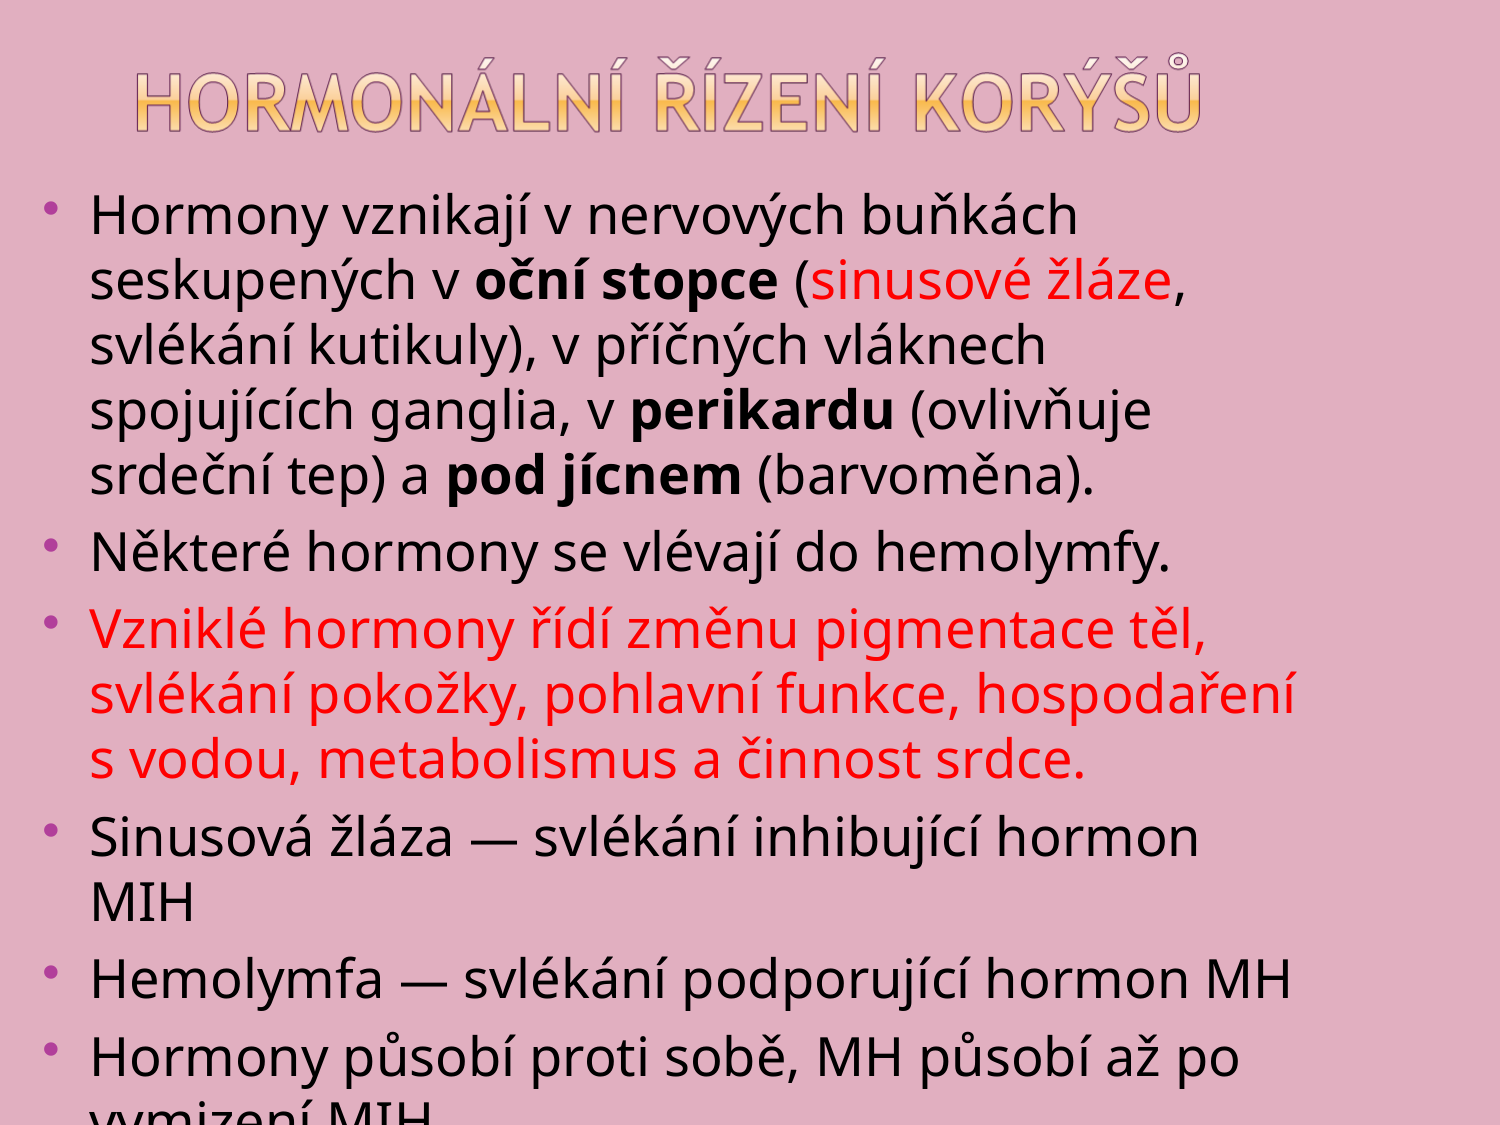

# Hormony vznikají v nervových buňkách seskupených v oční stopce (sinusové žláze, svlékání kutikuly), v příčných vláknech spojujících ganglia, v perikardu (ovlivňuje srdeční tep) a pod jícnem (barvoměna).
Některé hormony se vlévají do hemolymfy.
Vzniklé hormony řídí změnu pigmentace těl, svlékání pokožky, pohlavní funkce, hospodaření s vodou, metabolismus a činnost srdce.
Sinusová žláza — svlékání inhibující hormon MIH
Hemolymfa — svlékání podporující hormon MH
Hormony působí proti sobě, MH působí až po vymizení MIH.